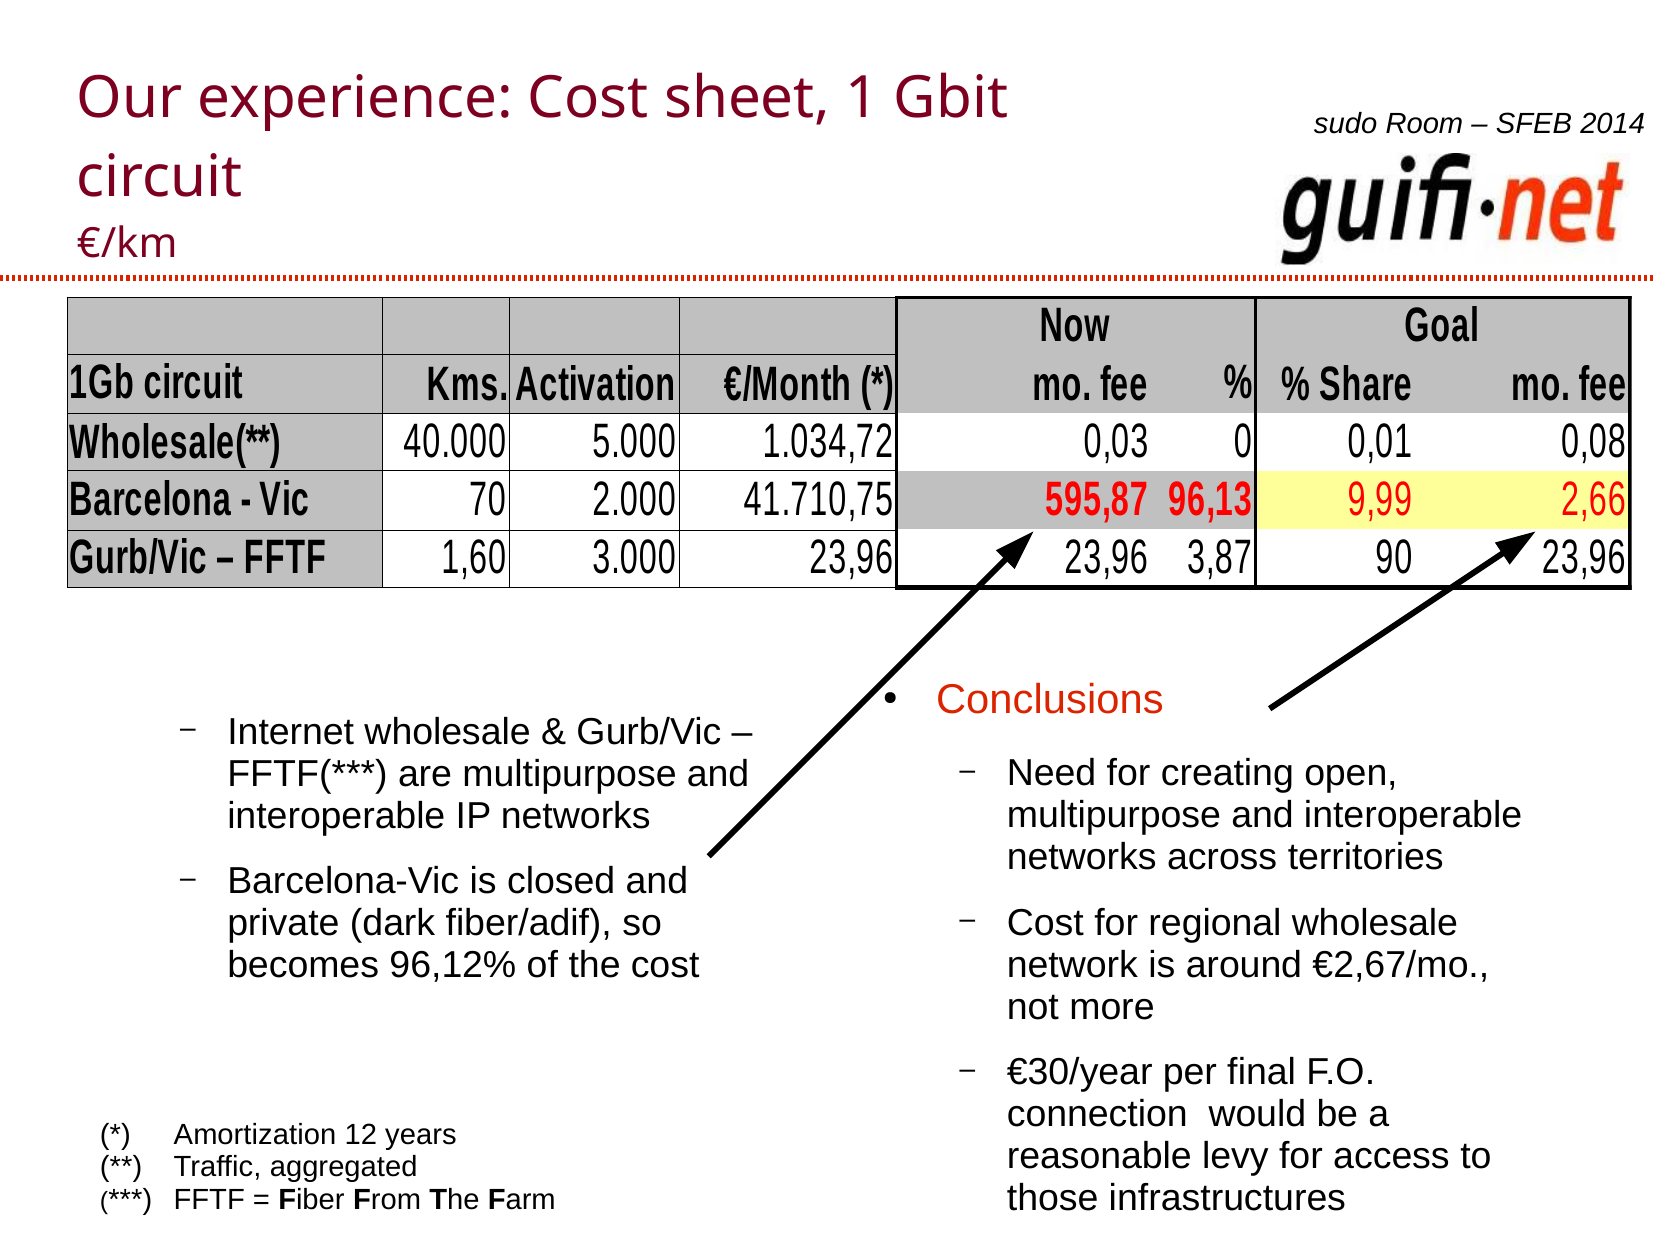

# Our experience: Cost sheet, 1 Gbit circuit €/km
sudo Room – SFEB 2014
Internet wholesale & Gurb/Vic – FFTF(***) are multipurpose and interoperable IP networks
Barcelona-Vic is closed and private (dark fiber/adif), so becomes 96,12% of the cost
Conclusions
Need for creating open, multipurpose and interoperable networks across territories
Cost for regional wholesale network is around €2,67/mo., not more
€30/year per final F.O. connection would be a reasonable levy for access to those infrastructures
(*) 	Amortization 12 years
(**)	Traffic, aggregated
(***)	FFTF = Fiber From The Farm